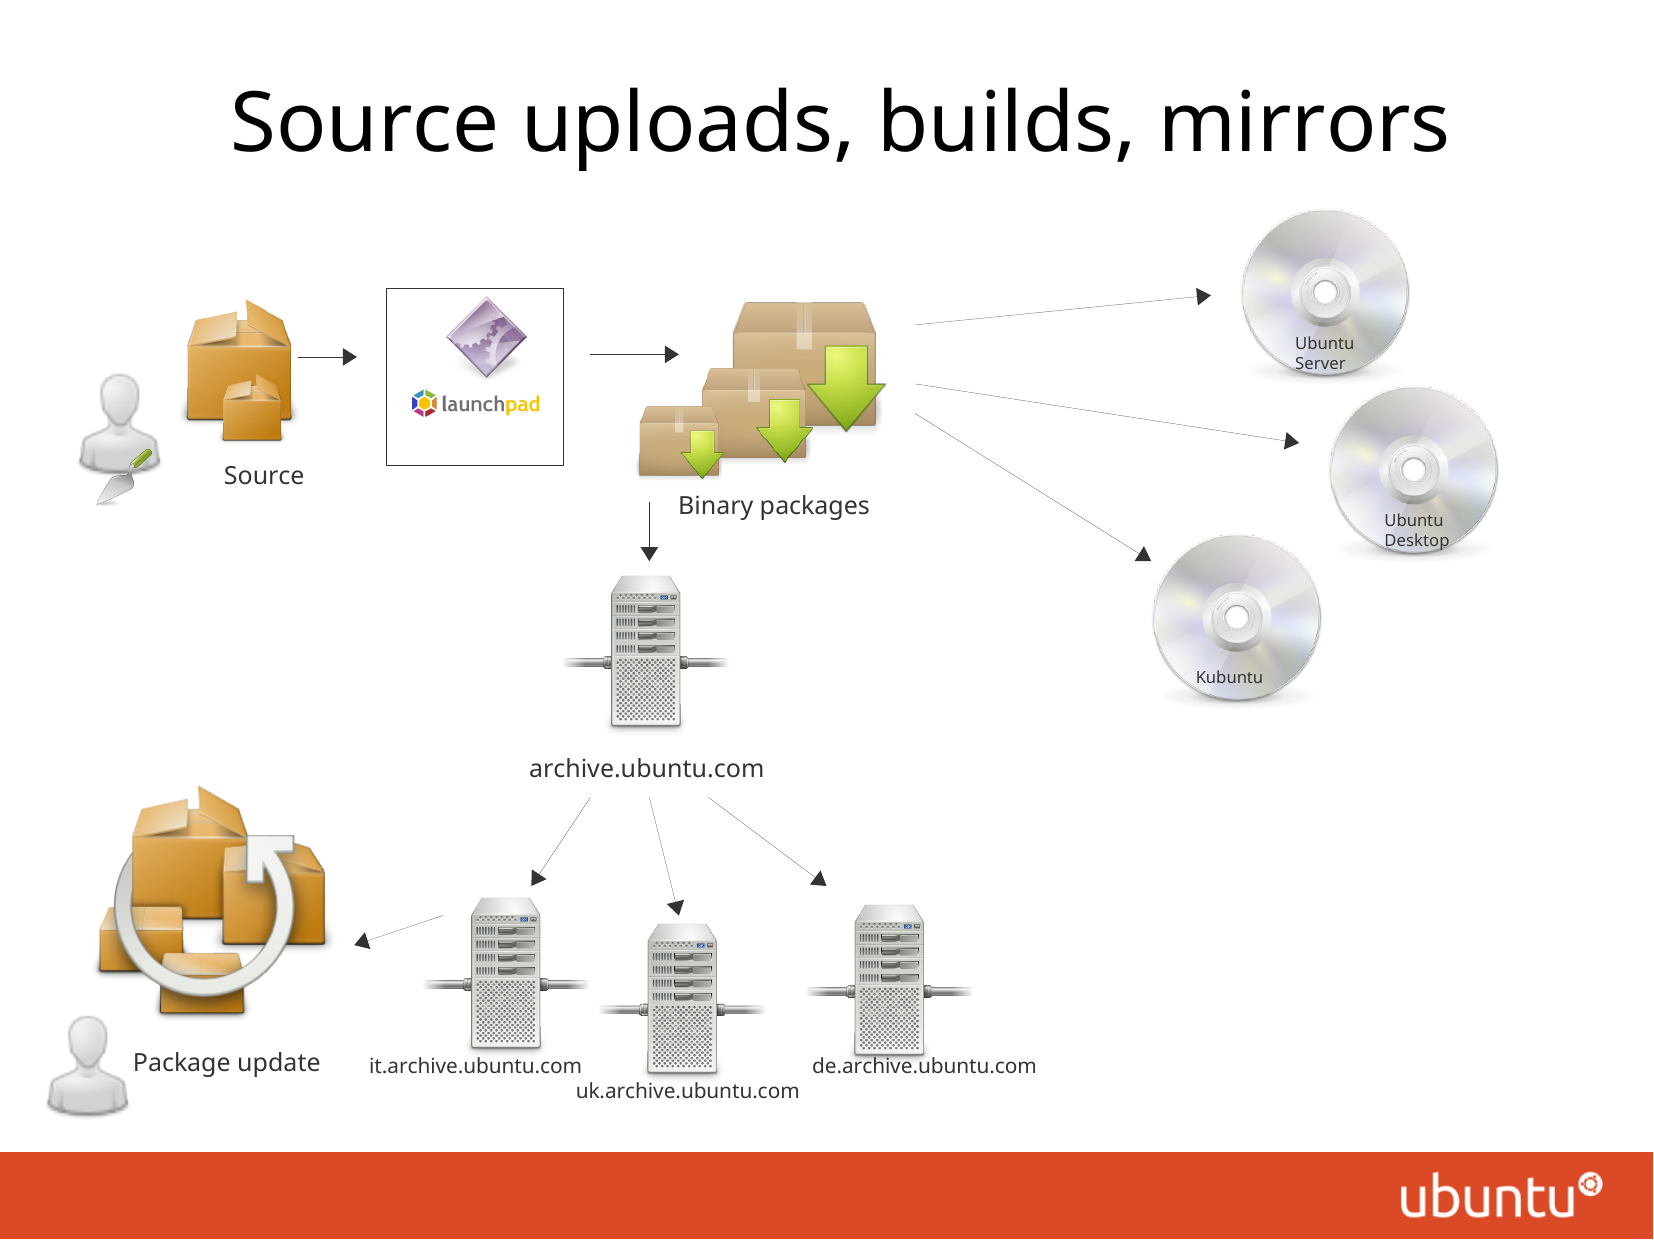

Source uploads, builds, mirrors
Ubuntu
Server
Source
Binary packages
Ubuntu
Desktop
Kubuntu
archive.ubuntu.com
Package update
it.archive.ubuntu.com
de.archive.ubuntu.com
uk.archive.ubuntu.com